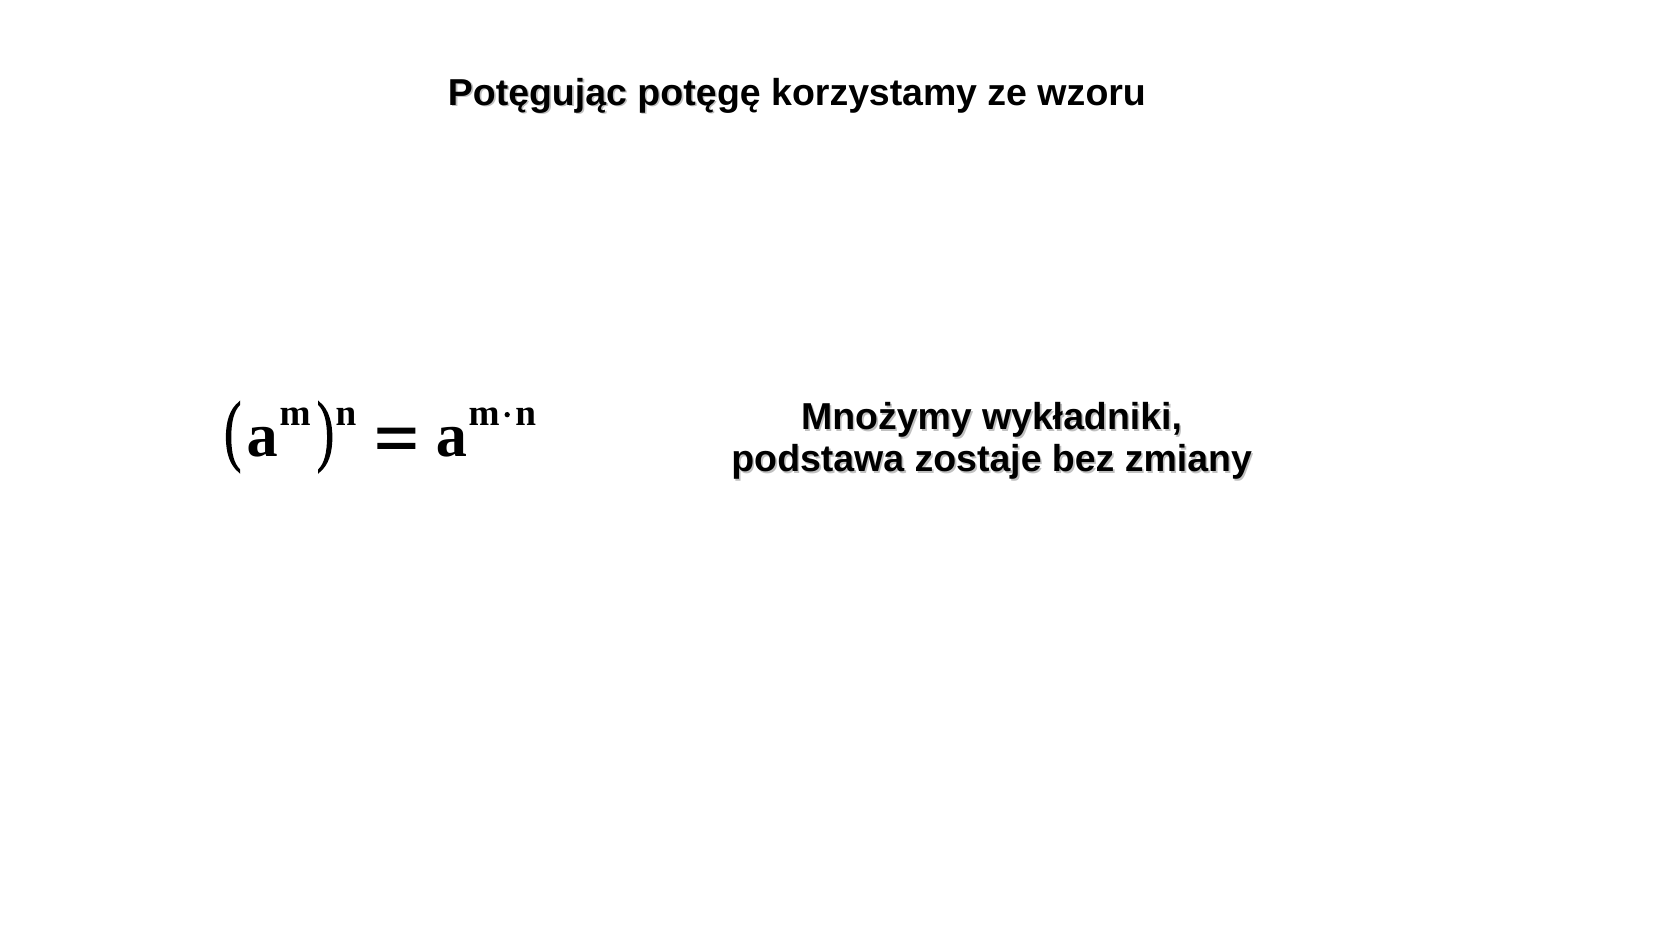

Potęgując potęgę korzystamy ze wzoru
Mnożymy wykładniki,
podstawa zostaje bez zmiany